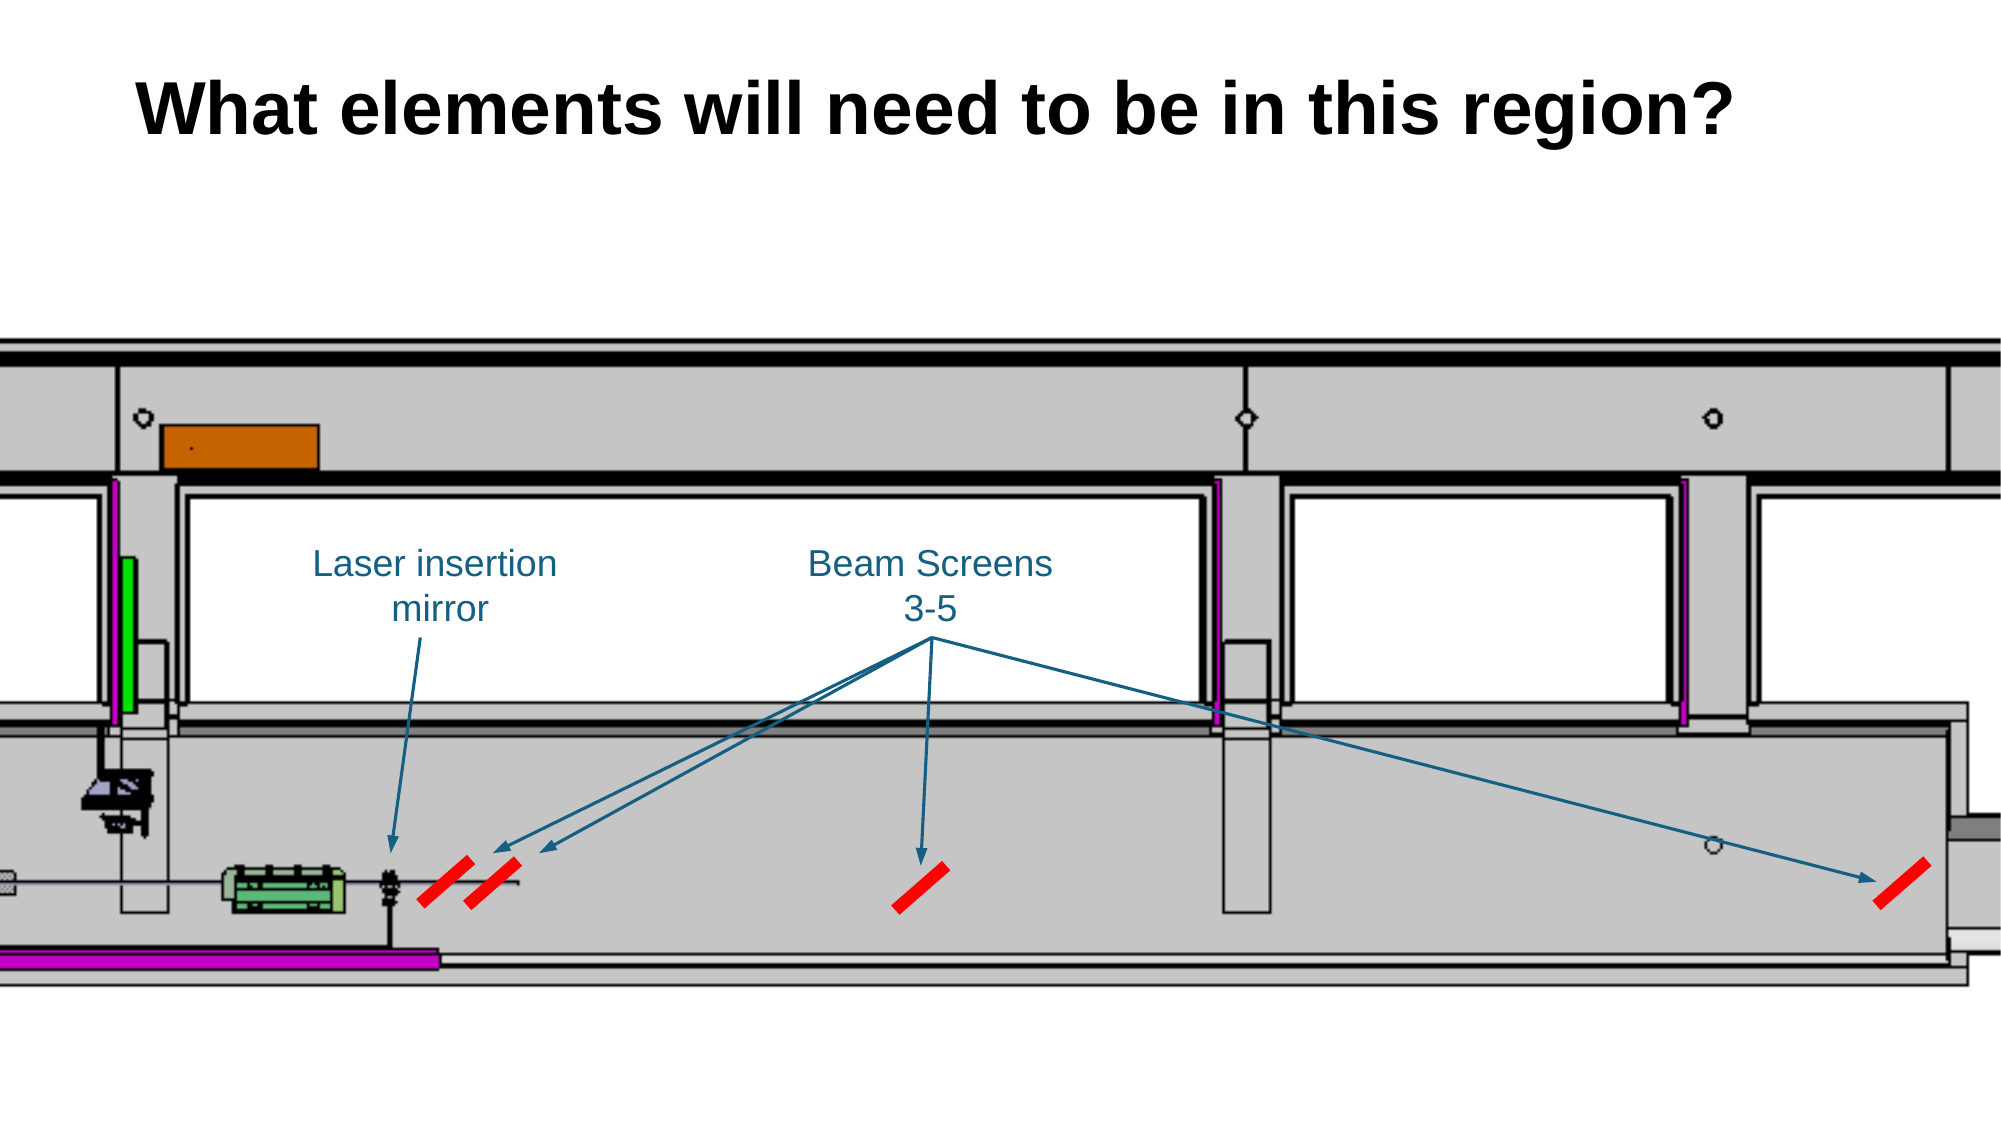

What elements will need to be in this region?
Laser insertion
mirror
Beam Screens
3-5